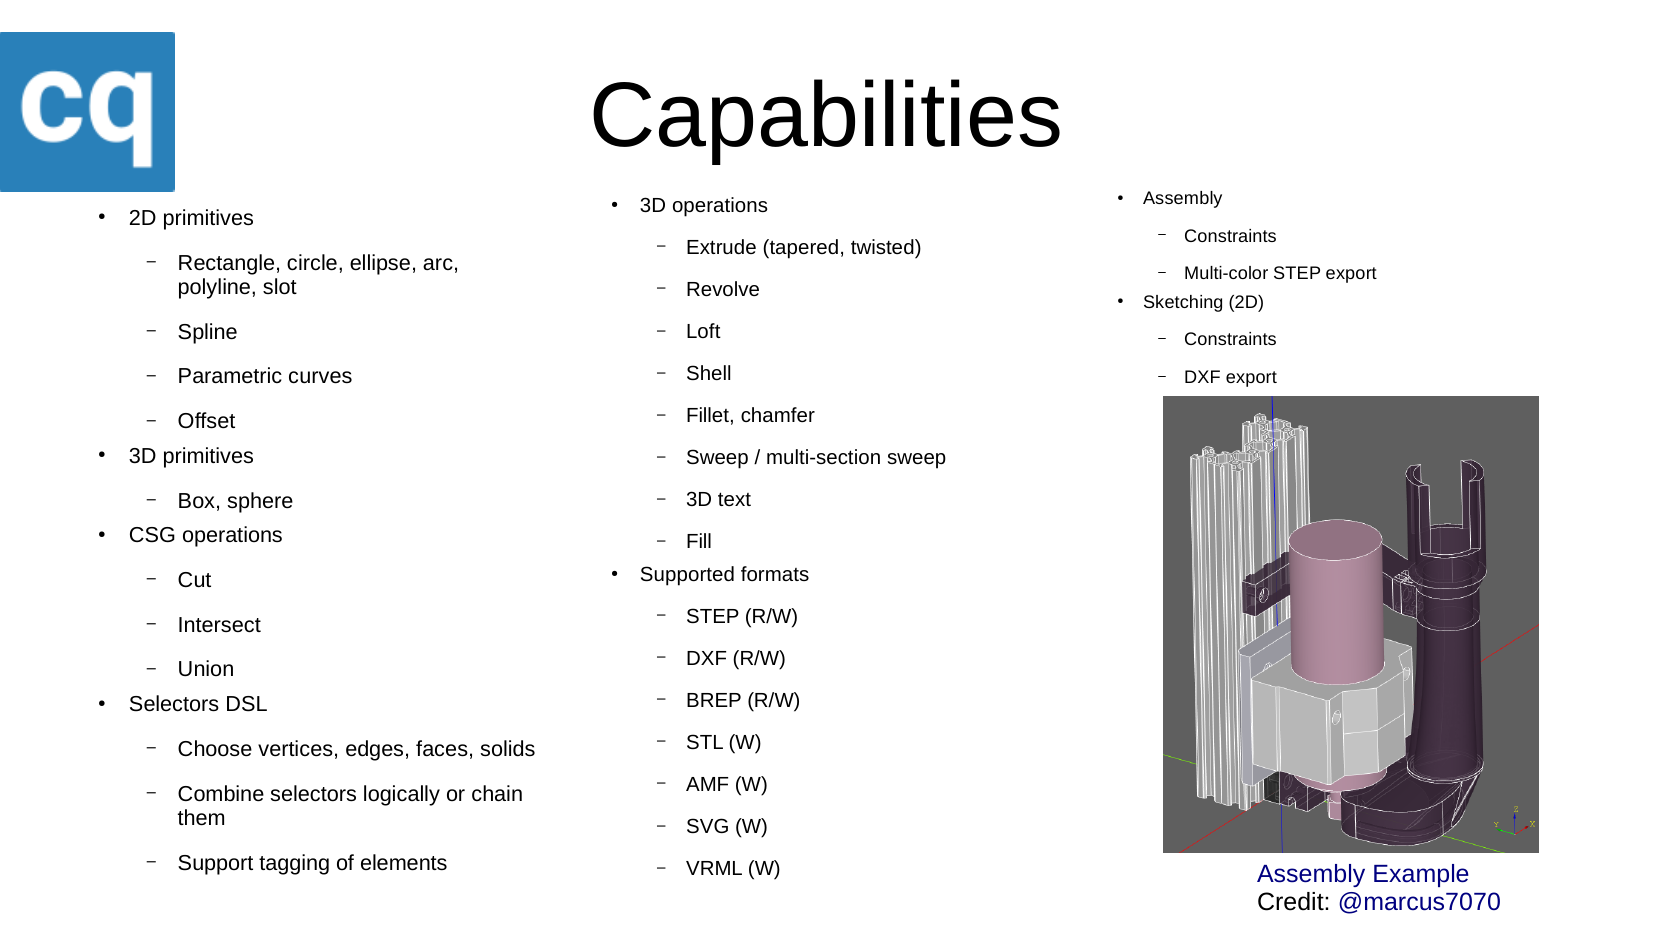

# Capabilities
Assembly
Constraints
Multi-color STEP export
Sketching (2D)
Constraints
DXF export
3D operations
Extrude (tapered, twisted)
Revolve
Loft
Shell
Fillet, chamfer
Sweep / multi-section sweep
3D text
Fill
Supported formats
STEP (R/W)
DXF (R/W)
BREP (R/W)
STL (W)
AMF (W)
SVG (W)
VRML (W)
2D primitives
Rectangle, circle, ellipse, arc, polyline, slot
Spline
Parametric curves
Offset
3D primitives
Box, sphere
CSG operations
Cut
Intersect
Union
Selectors DSL
Choose vertices, edges, faces, solids
Combine selectors logically or chain them
Support tagging of elements
Assembly Example
Credit: @marcus7070